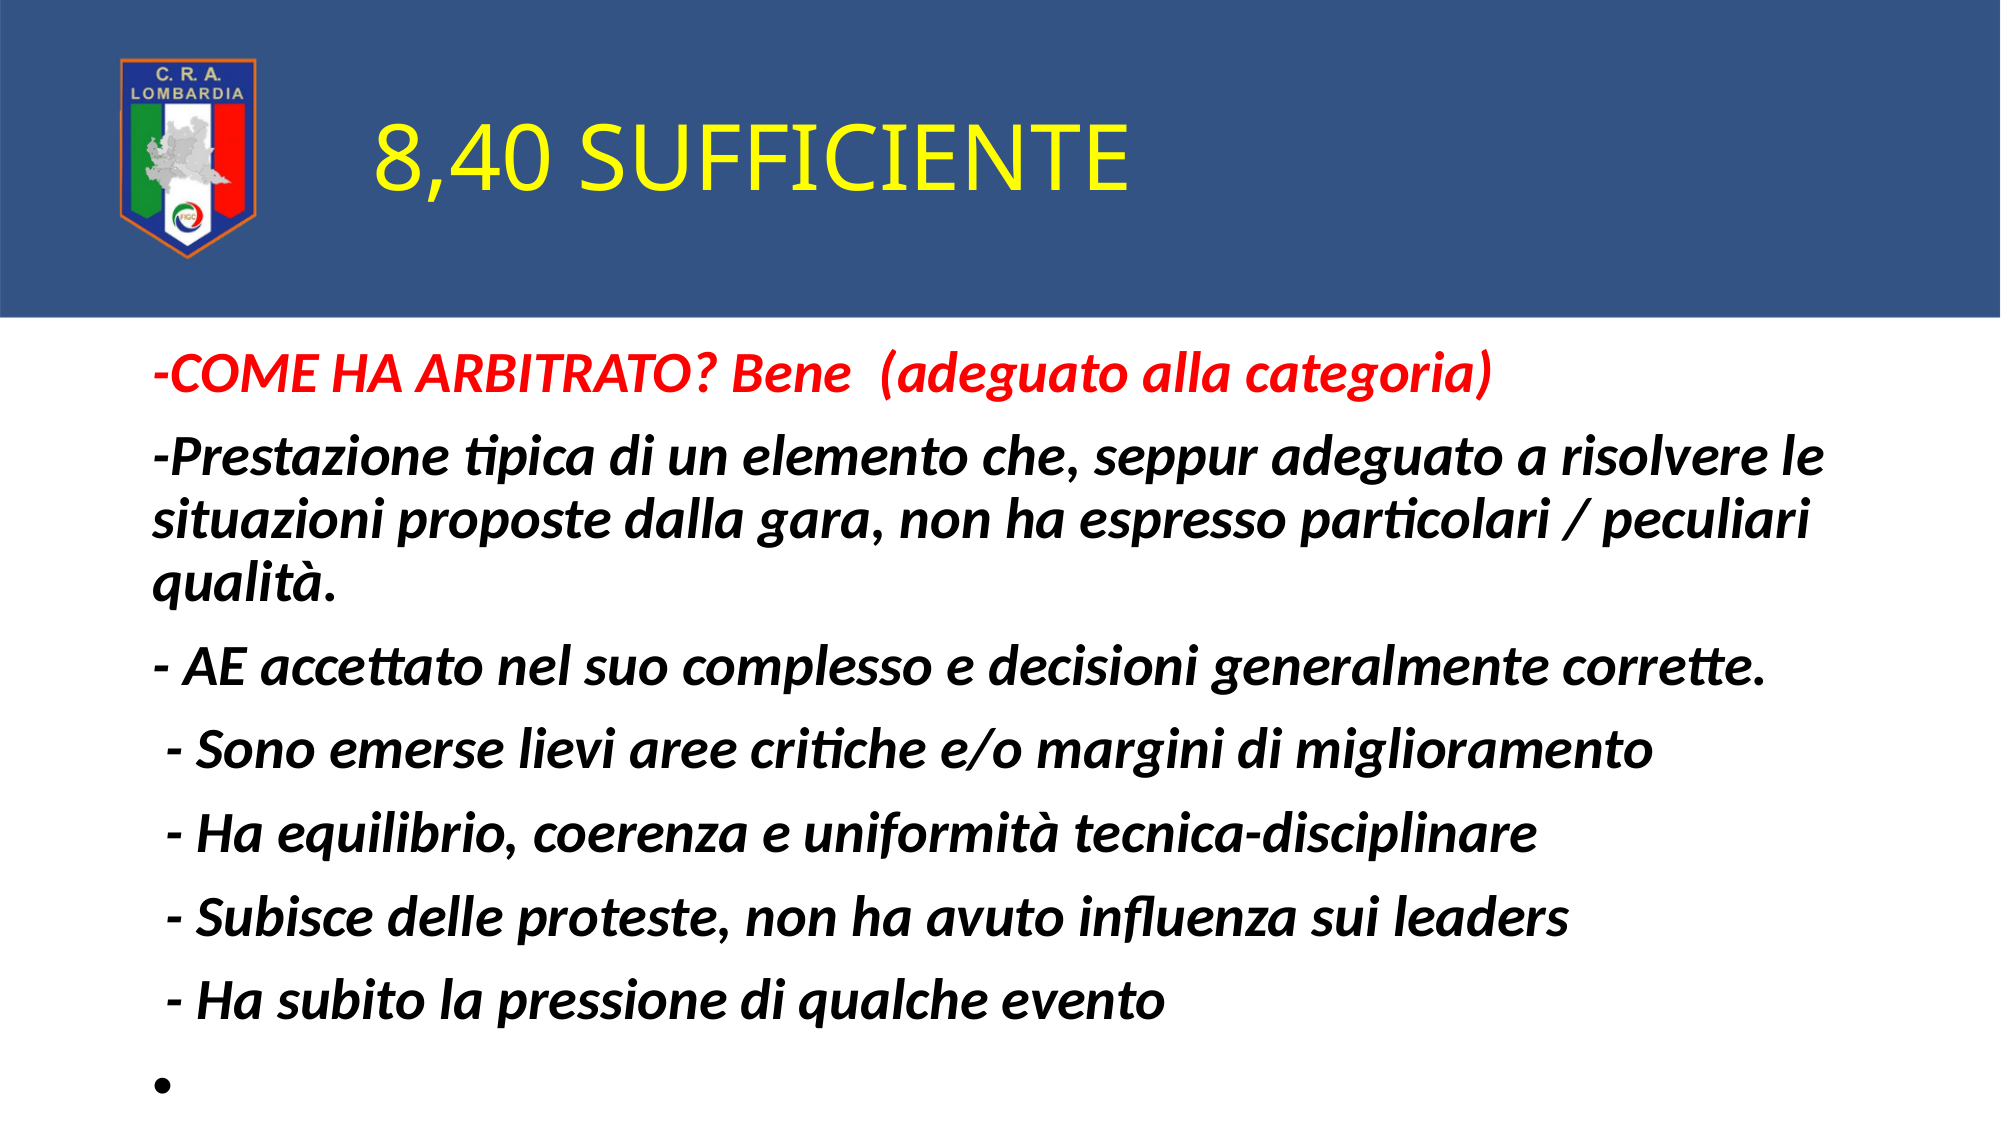

8,40 SUFFICIENTE
# -COME HA ARBITRATO? Bene (adeguato alla categoria)
-Prestazione tipica di un elemento che, seppur adeguato a risolvere le situazioni proposte dalla gara, non ha espresso particolari / peculiari qualità.
- AE accettato nel suo complesso e decisioni generalmente corrette.
 - Sono emerse lievi aree critiche e/o margini di miglioramento
 - Ha equilibrio, coerenza e uniformità tecnica-disciplinare
 - Subisce delle proteste, non ha avuto influenza sui leaders
 - Ha subito la pressione di qualche evento